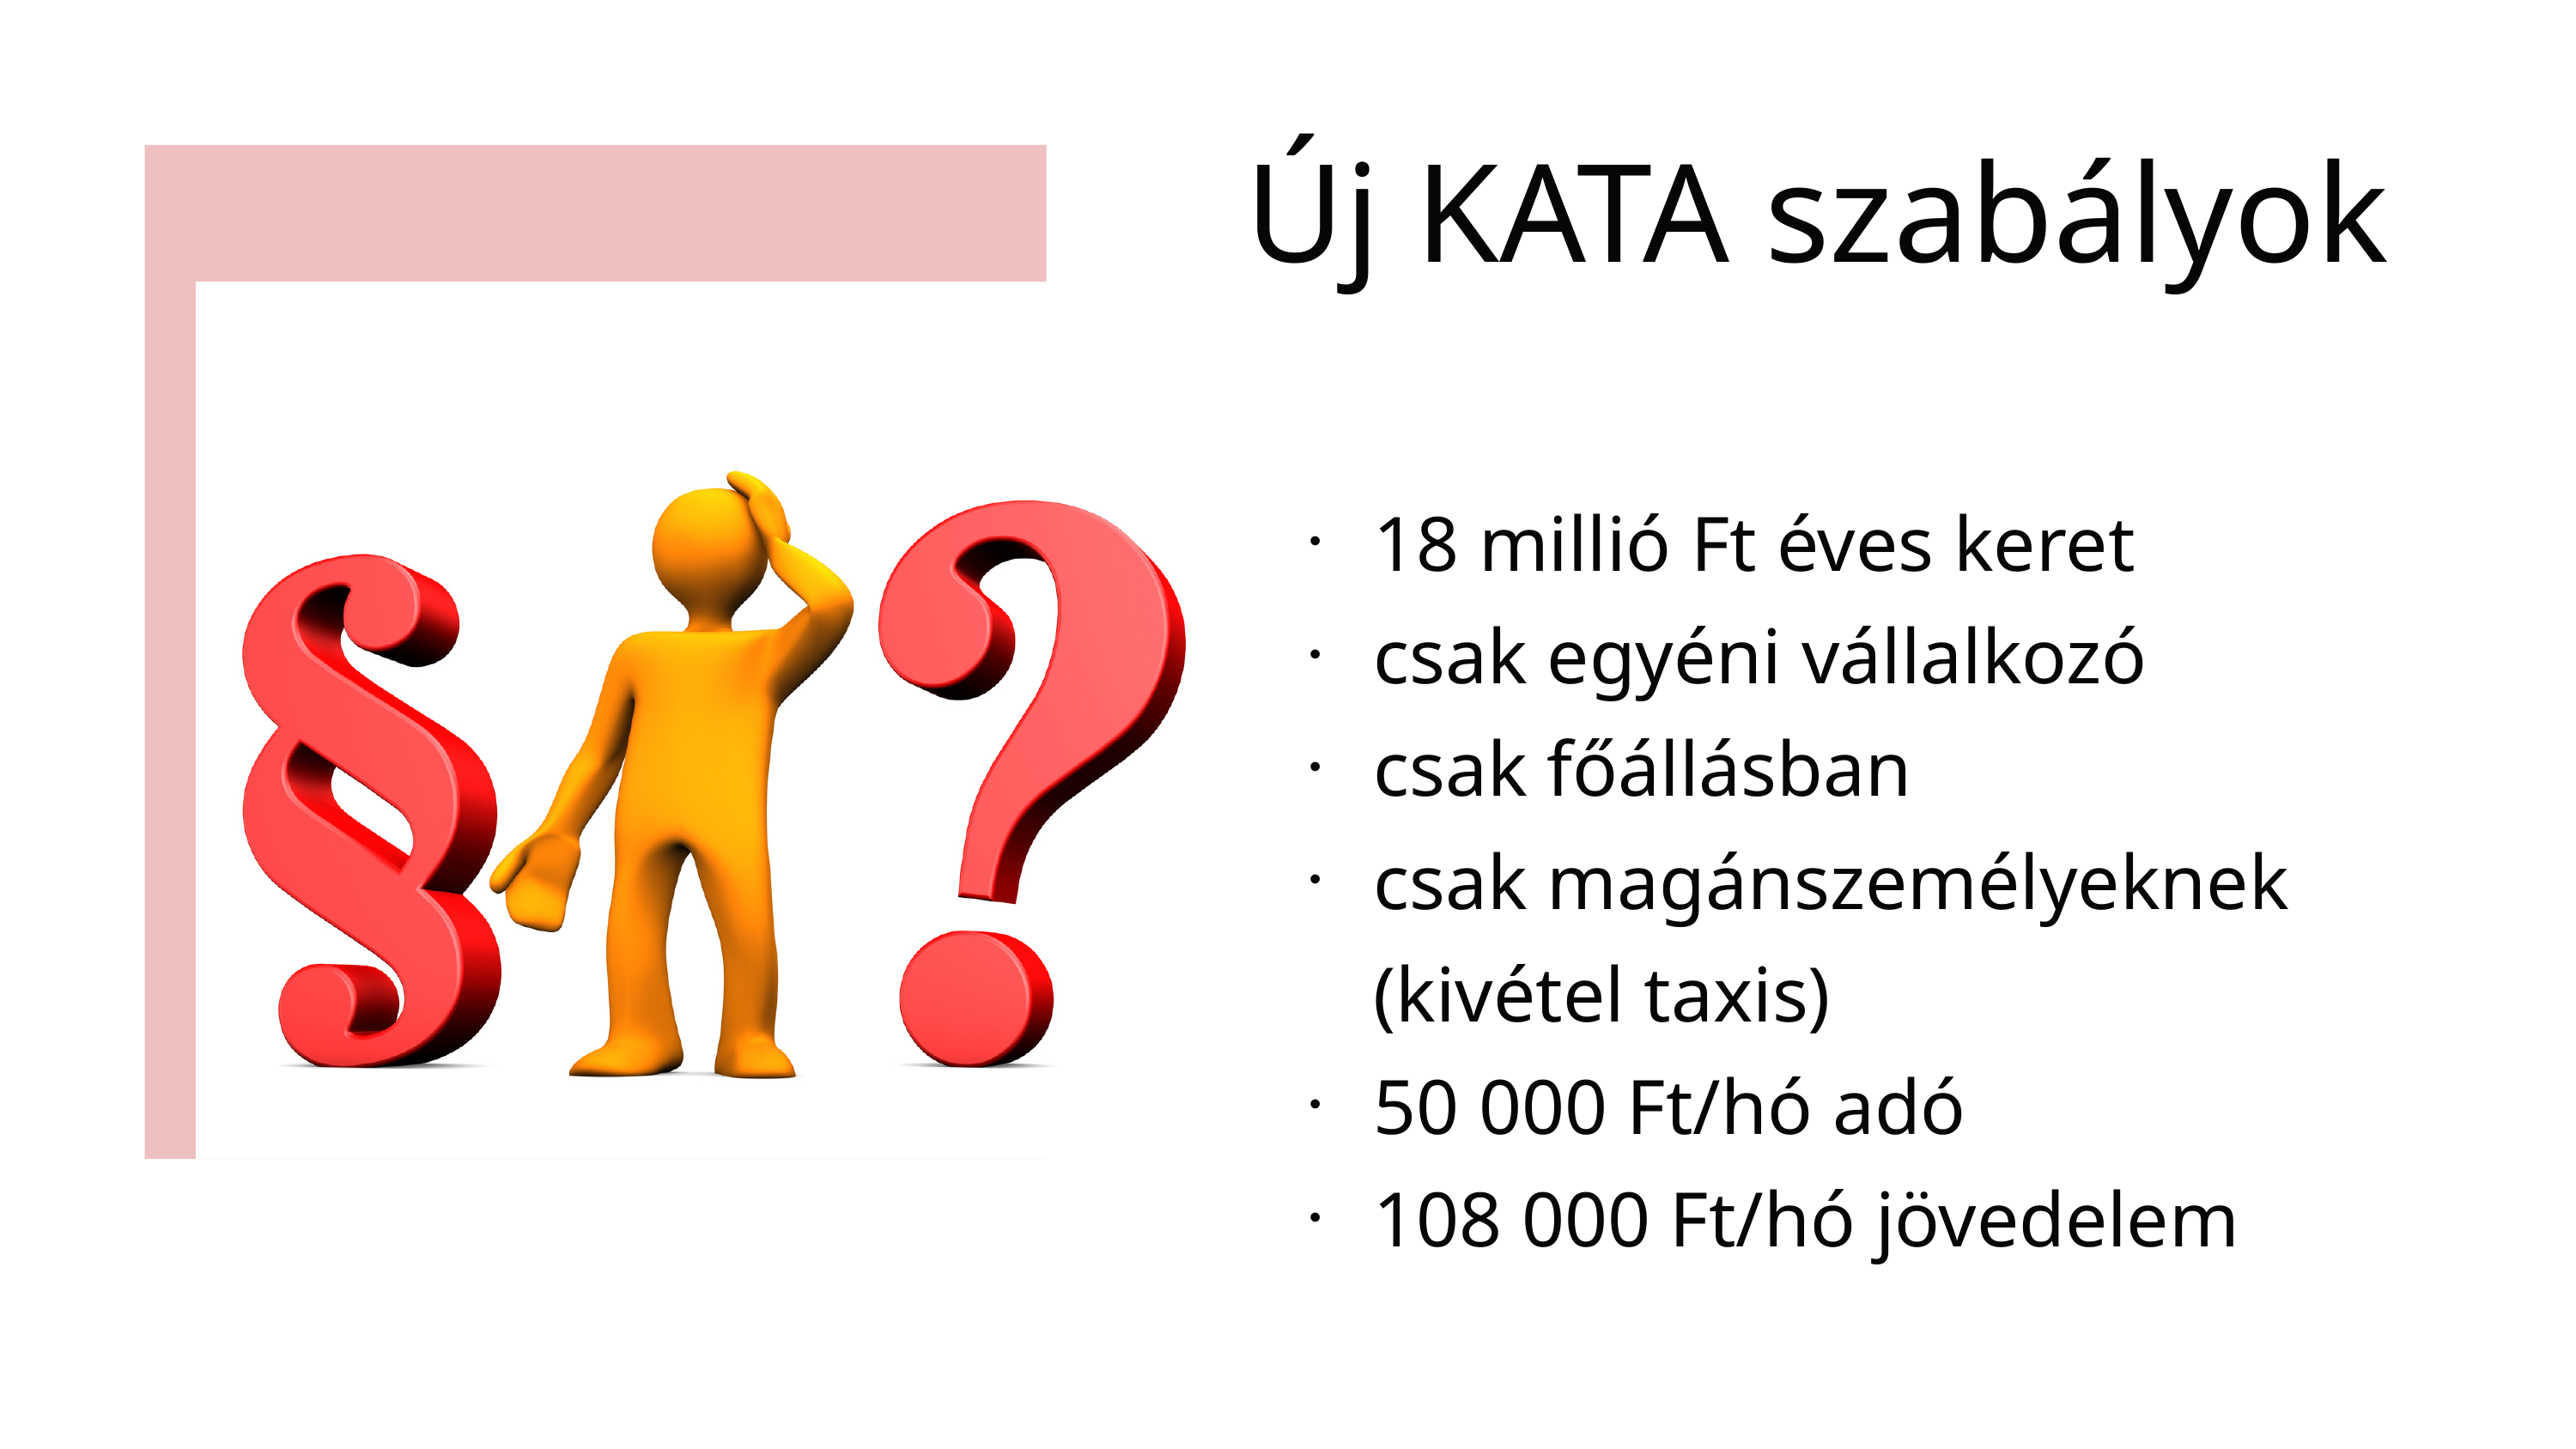

Új KATA szabályok
18 millió Ft éves keret
csak egyéni vállalkozó
csak főállásban
csak magánszemélyeknek (kivétel taxis)
50 000 Ft/hó adó
108 000 Ft/hó jövedelem